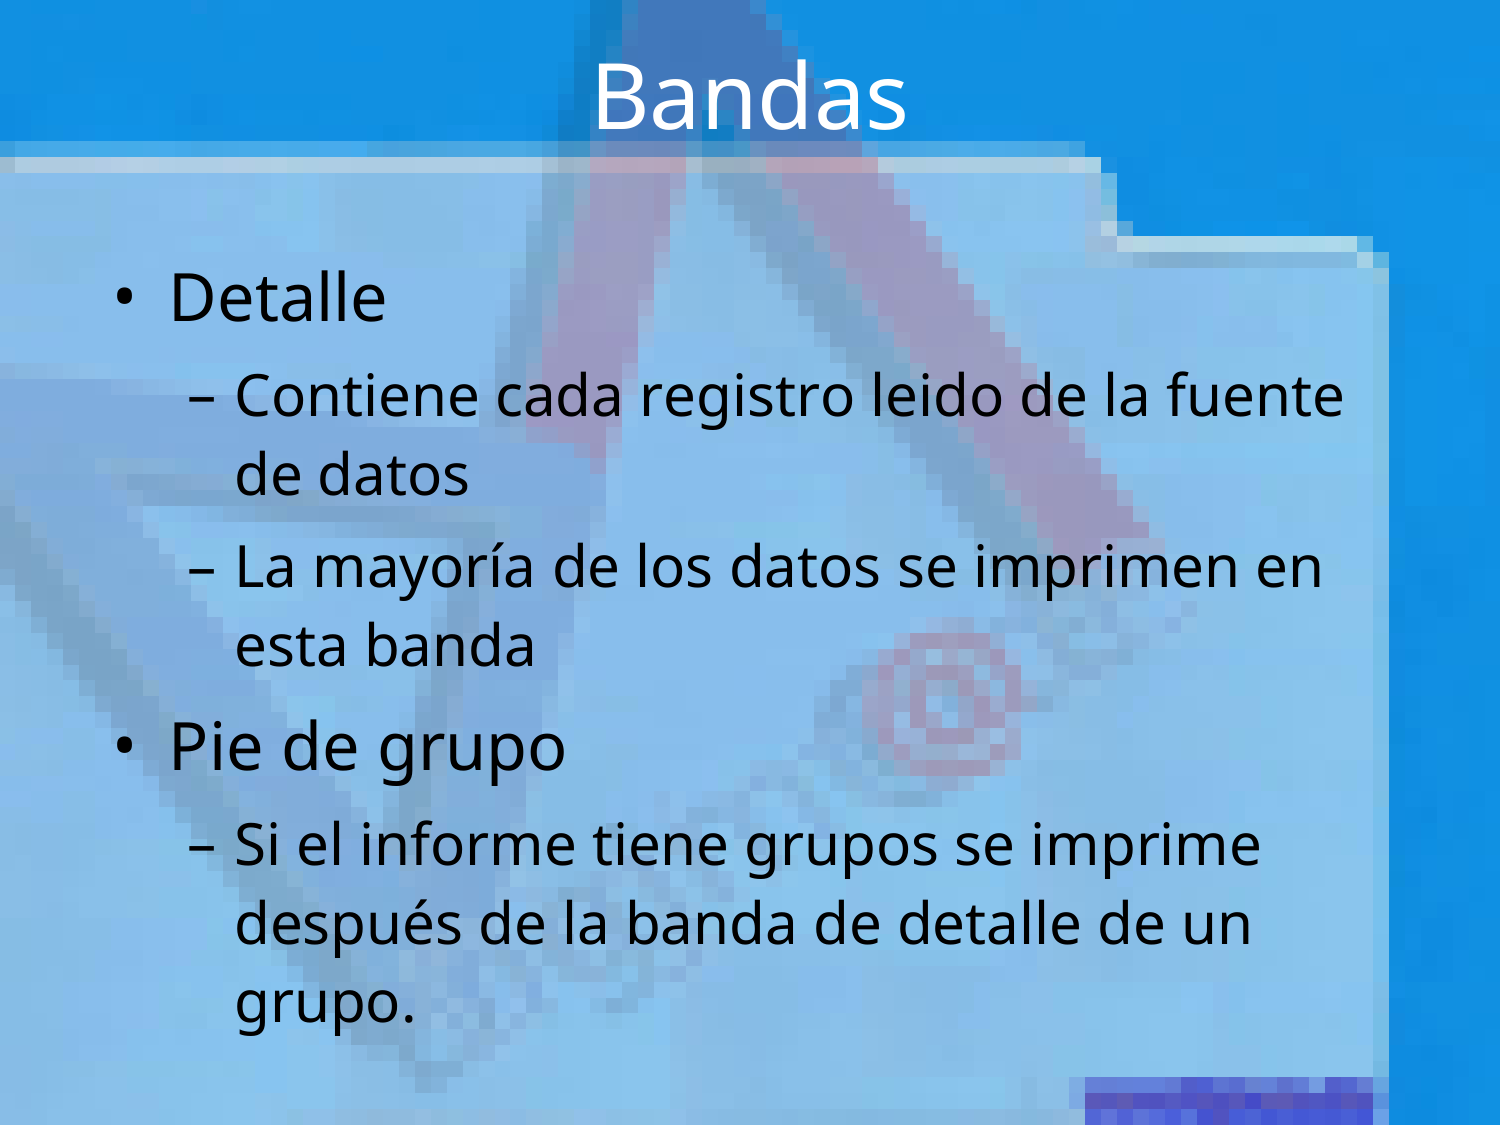

# Bandas
Detalle
Contiene cada registro leido de la fuente de datos
La mayoría de los datos se imprimen en esta banda
Pie de grupo
Si el informe tiene grupos se imprime después de la banda de detalle de un grupo.